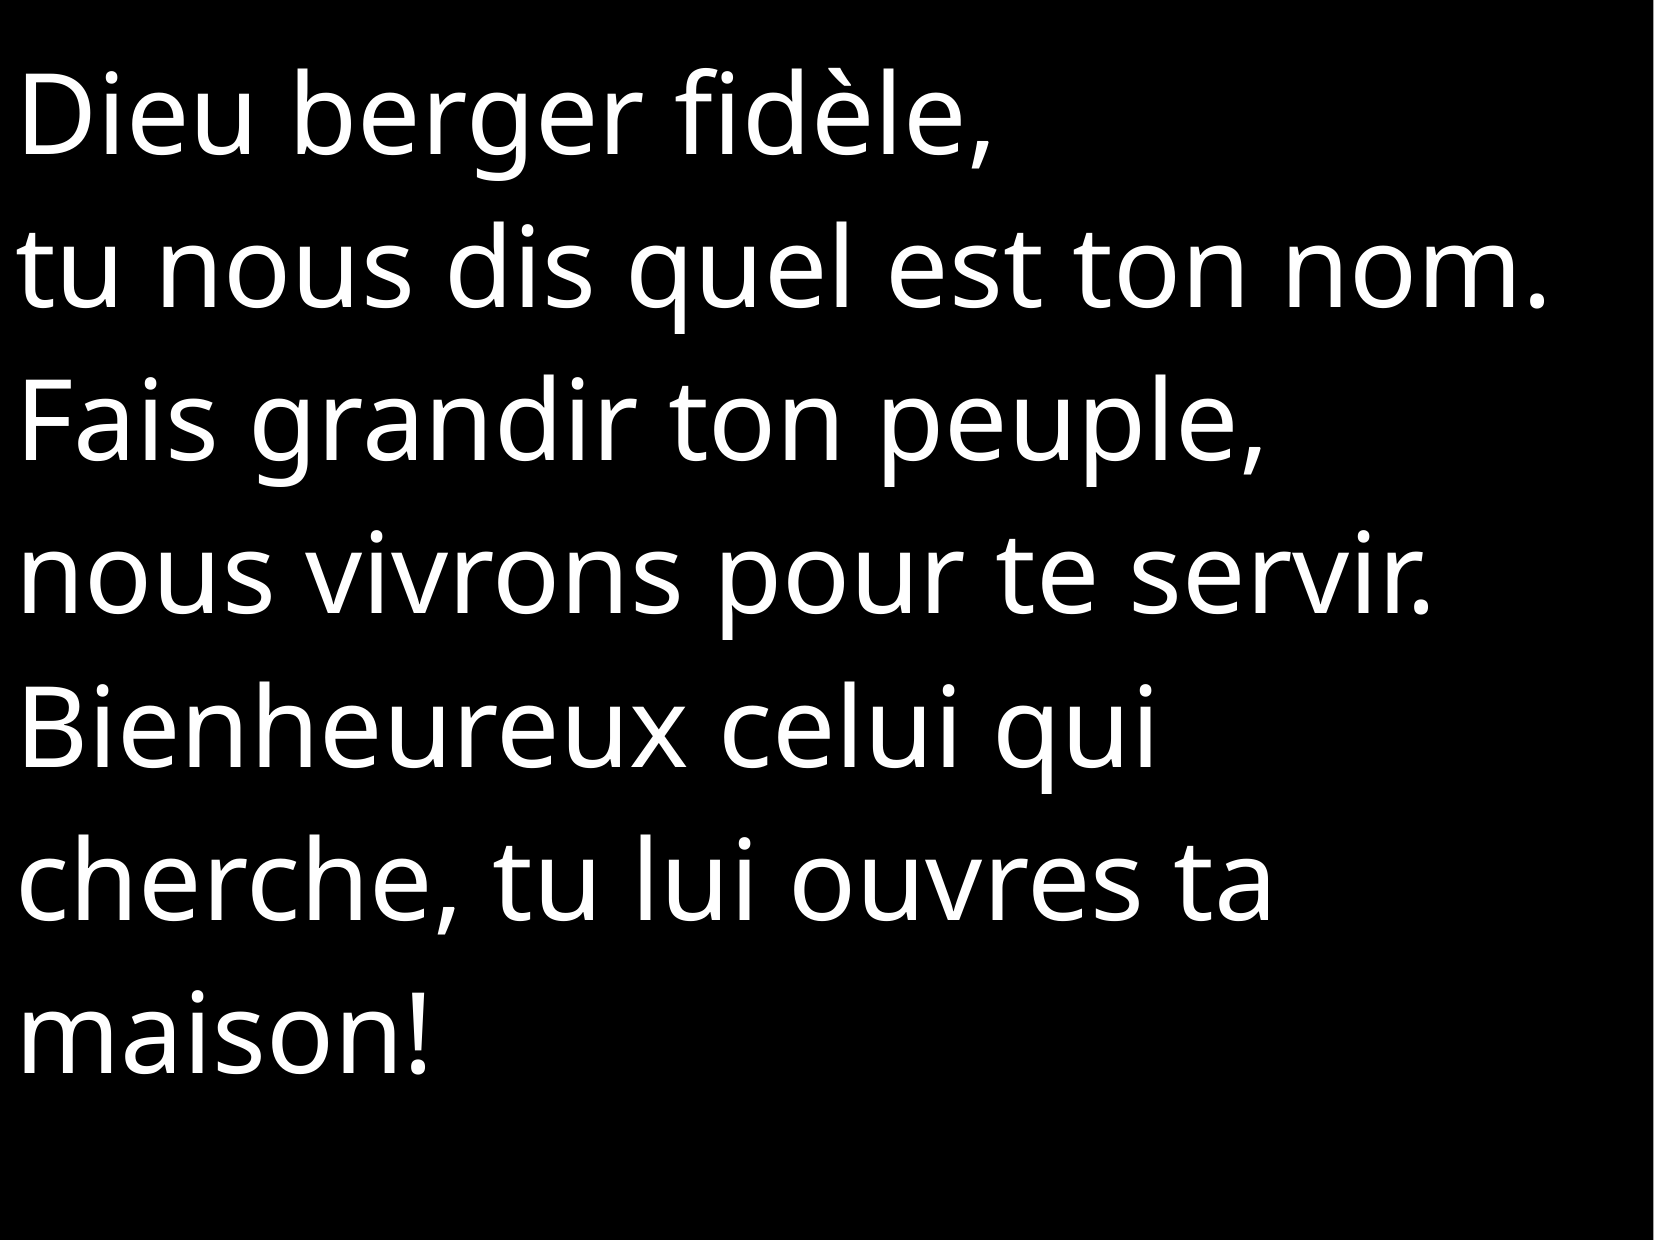

Dieu berger fidèle,
tu nous dis quel est ton nom.
Fais grandir ton peuple,
nous vivrons pour te servir.
Bienheureux celui qui cherche, tu lui ouvres ta maison!